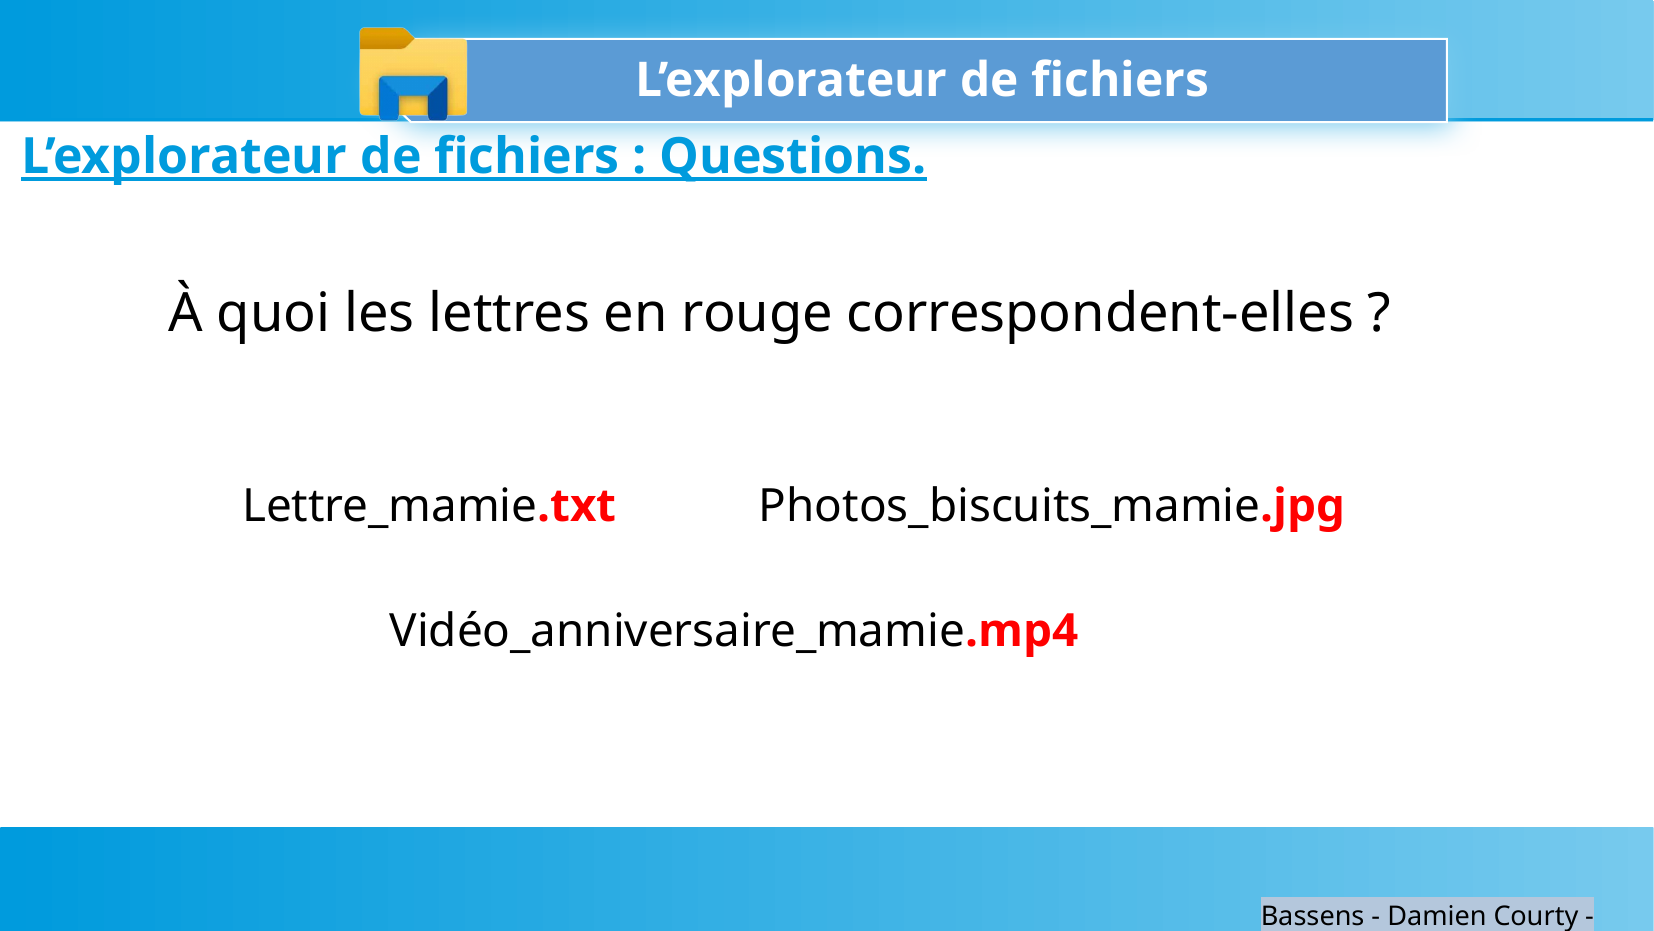

L’explorateur de fichiers
L’explorateur de fichiers : Questions.
À quoi les lettres en rouge correspondent-elles ?
	Lettre_mamie.txt		Photos_biscuits_mamie.jpg
			Vidéo_anniversaire_mamie.mp4
Bassens - Damien Courty - 2024